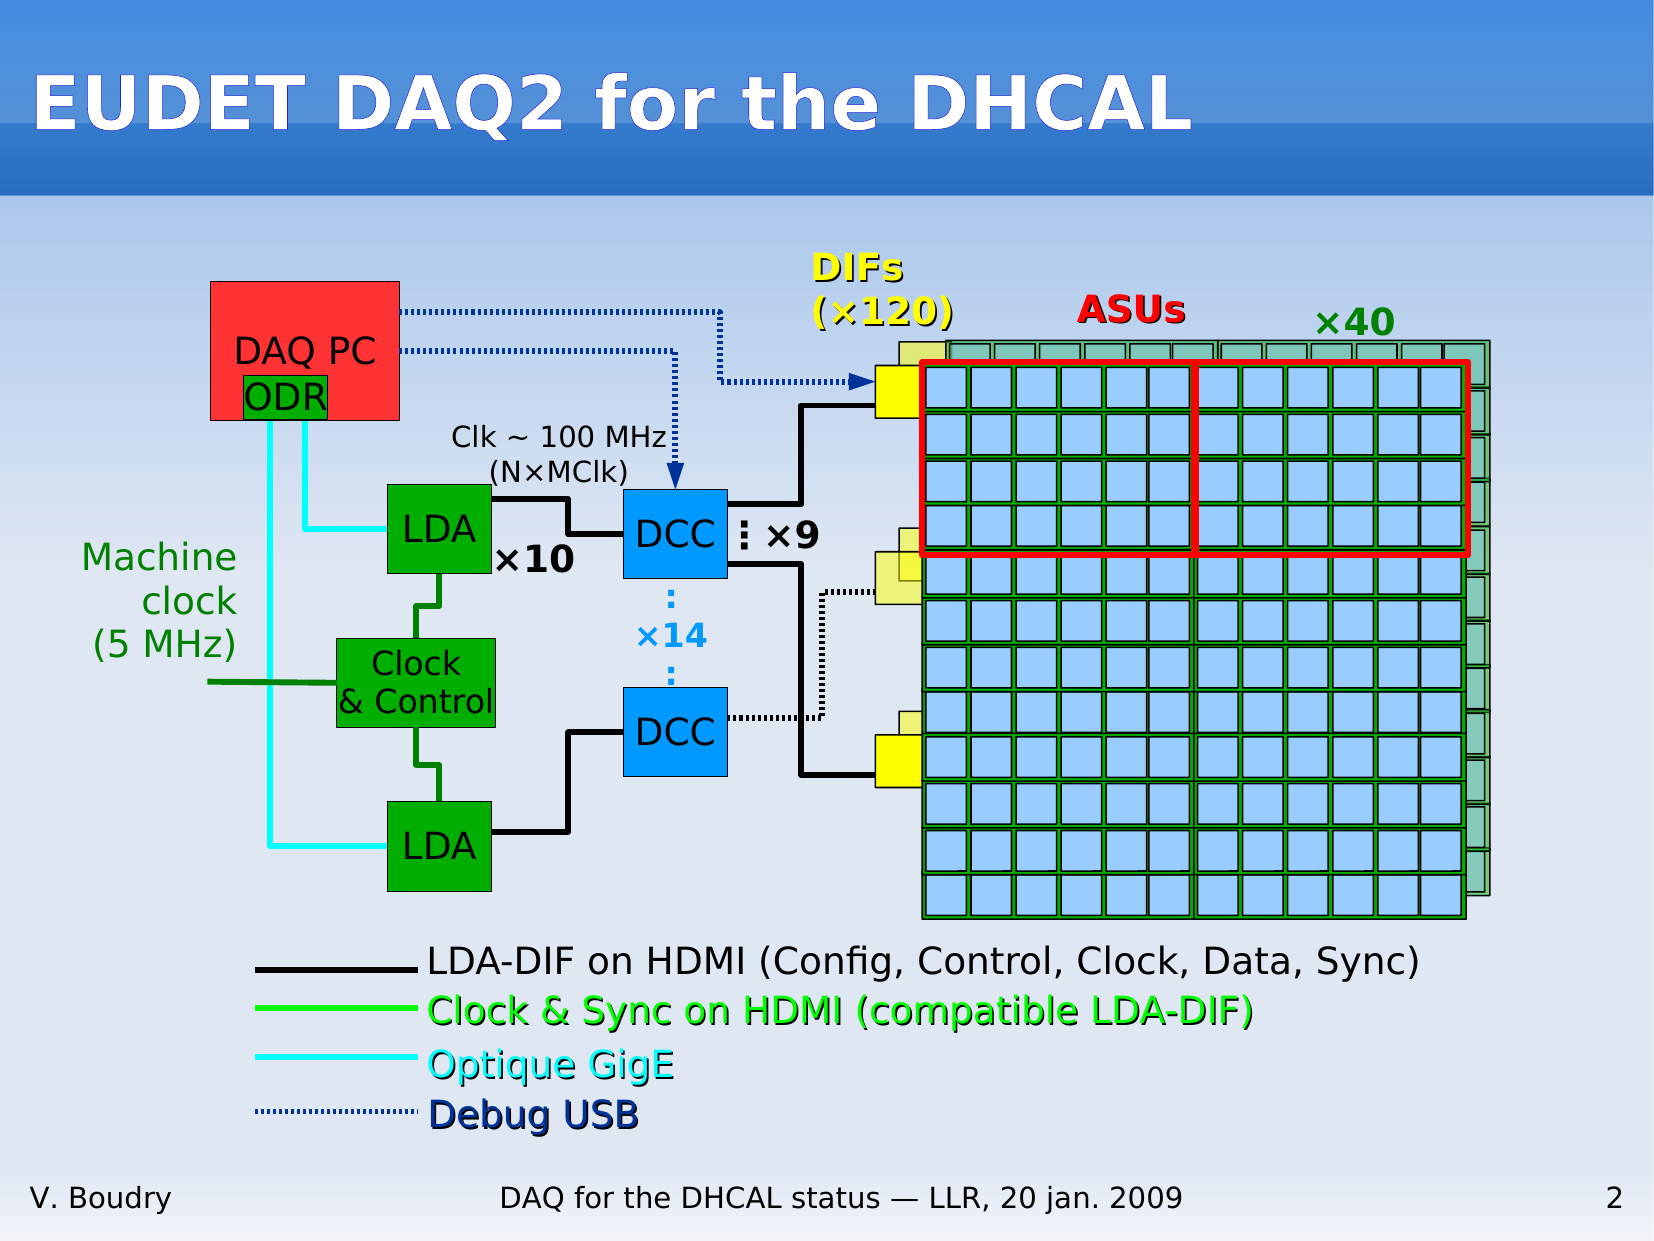

# EUDET DAQ2 for the DHCAL
DIFs
(×120)
ASUs
DAQ PC
×40
ODR
LDA
DCC
⋮×9
×10
:
×14
:
Clock
& Control
DCC
LDA
LDA-DIF on HDMI (Config, Control, Clock, Data, Sync)
Clock & Sync on HDMI (compatible LDA-DIF)
Optique GigE
Debug USB
Clk ~ 100 MHz
(N×MClk)
Machine
clock
(5 MHz)
DAQ for the DHCAL status — LLR, 20 jan. 2009
2